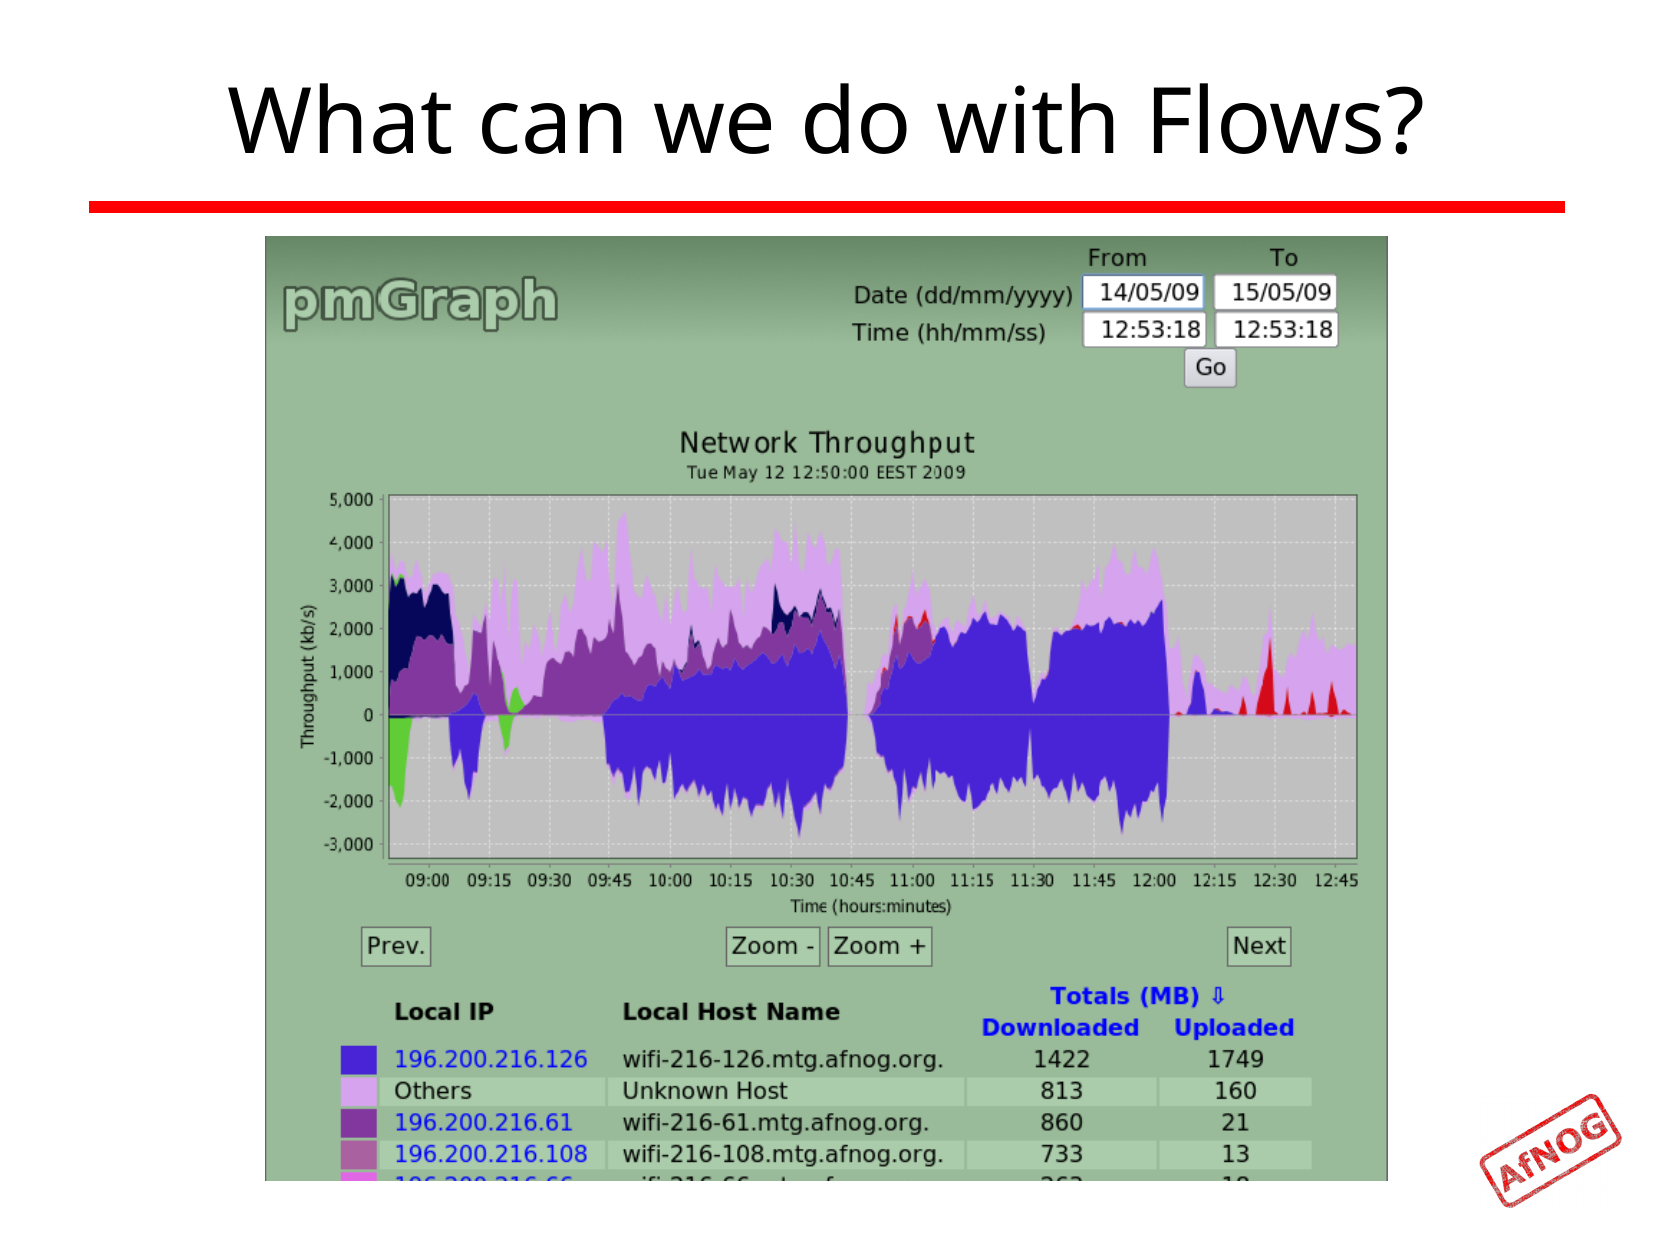

# What can we do with Flows?